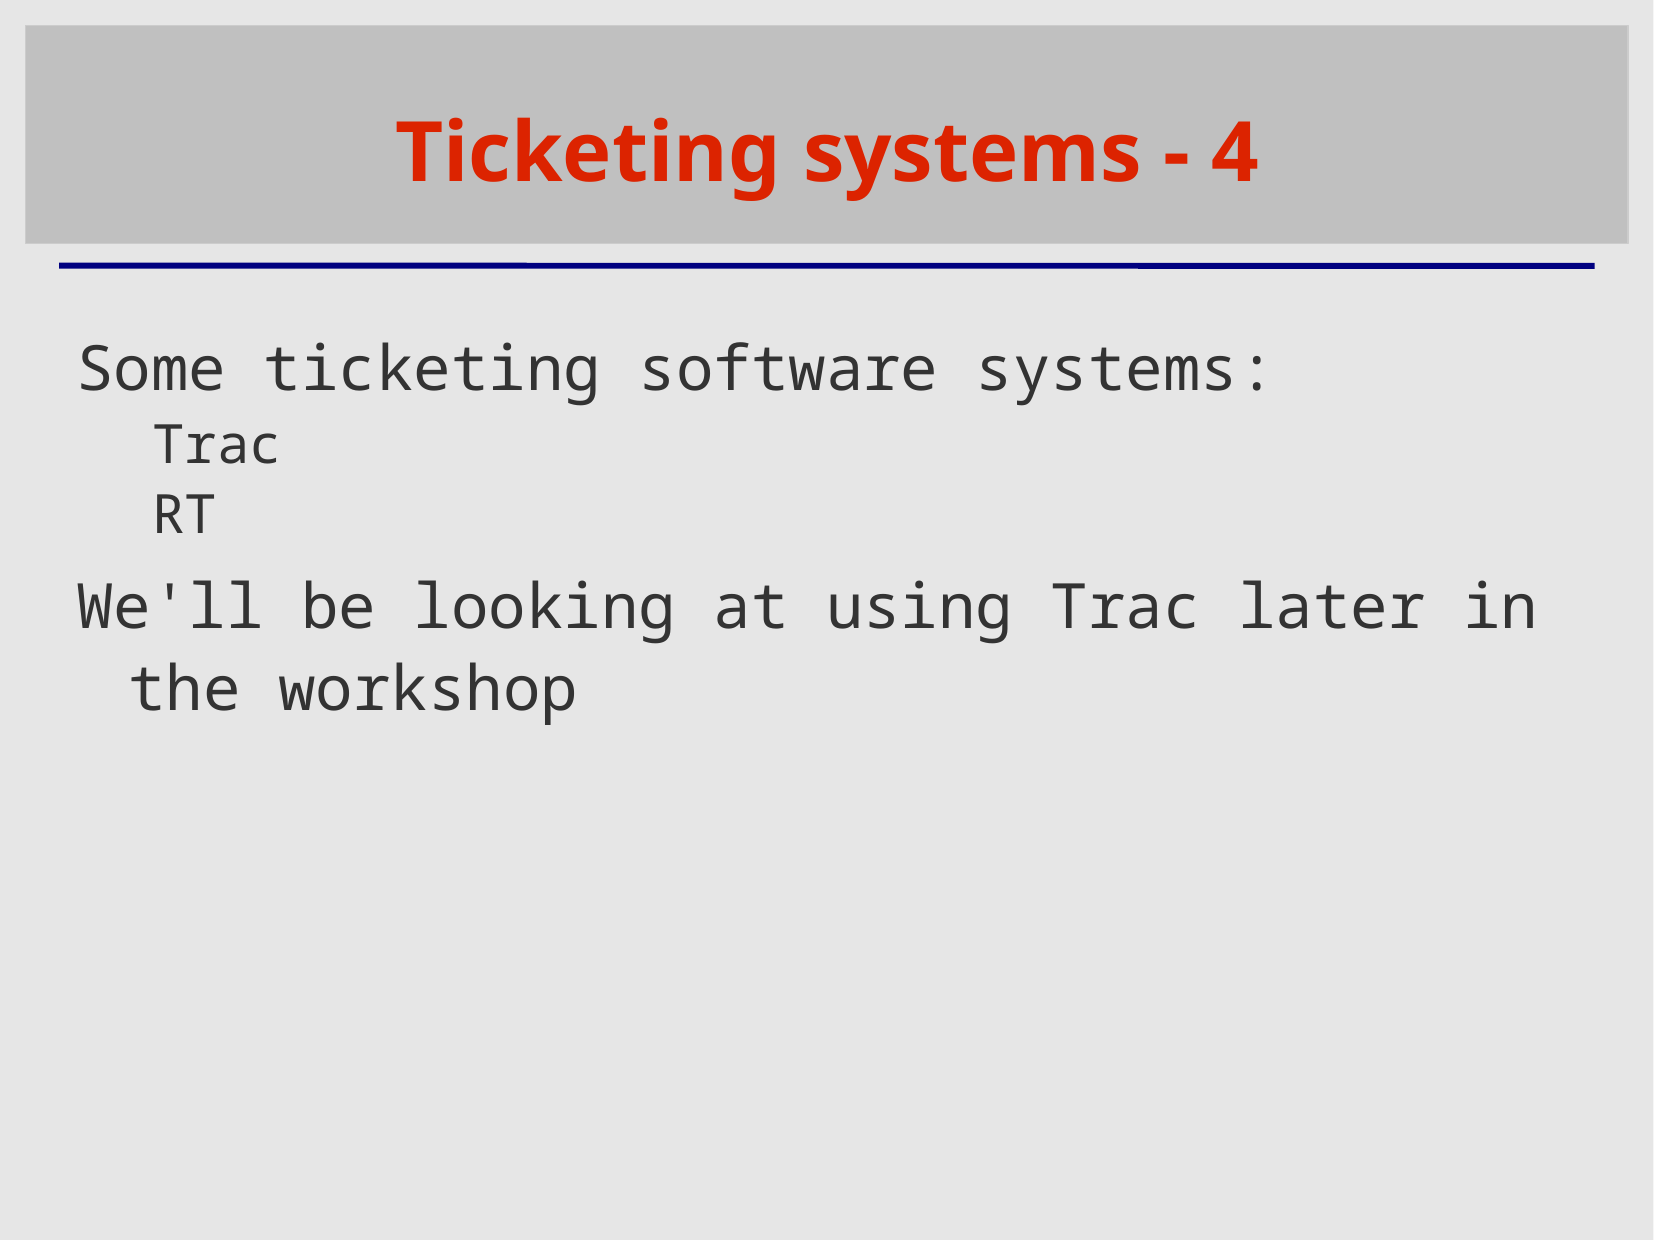

# Ticketing systems - 4
Some ticketing software systems:
Trac
RT
We'll be looking at using Trac later in the workshop